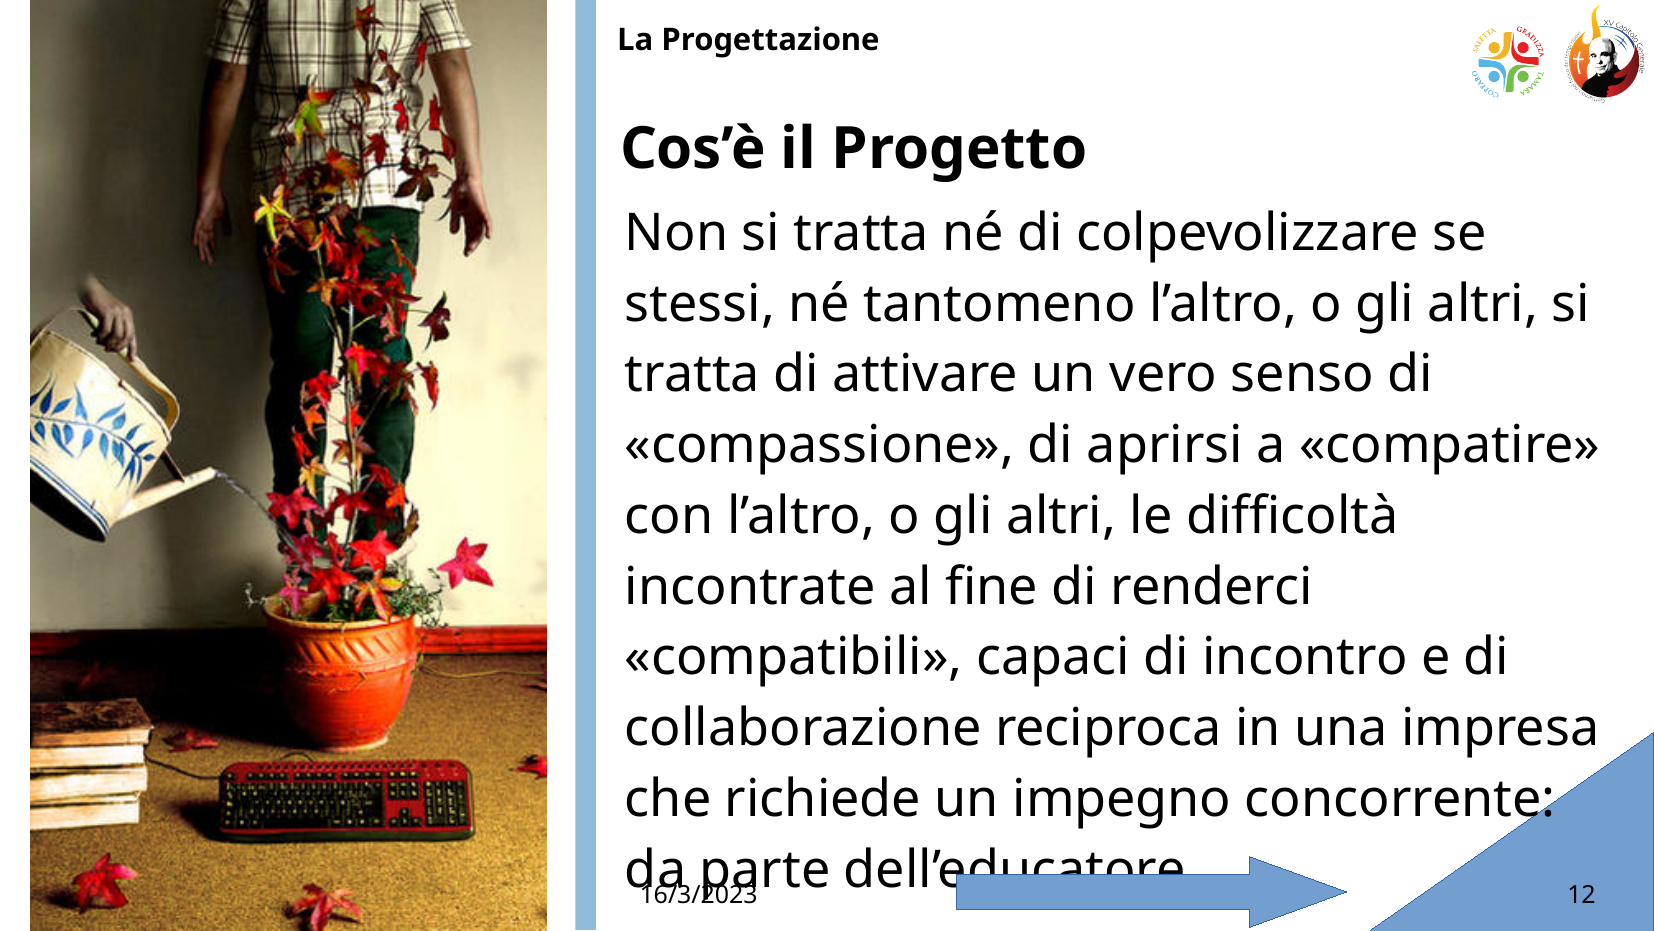

La Progettazione
Cos’è il Progetto
# Non si tratta né di colpevolizzare se stessi, né tantomeno l’altro, o gli altri, si tratta di attivare un vero senso di «compassione», di aprirsi a «compatire» con l’altro, o gli altri, le difficoltà incontrate al fine di renderci «compatibili», capaci di incontro e di collaborazione reciproca in una impresa che richiede un impegno concorrente: da parte dell’educatore